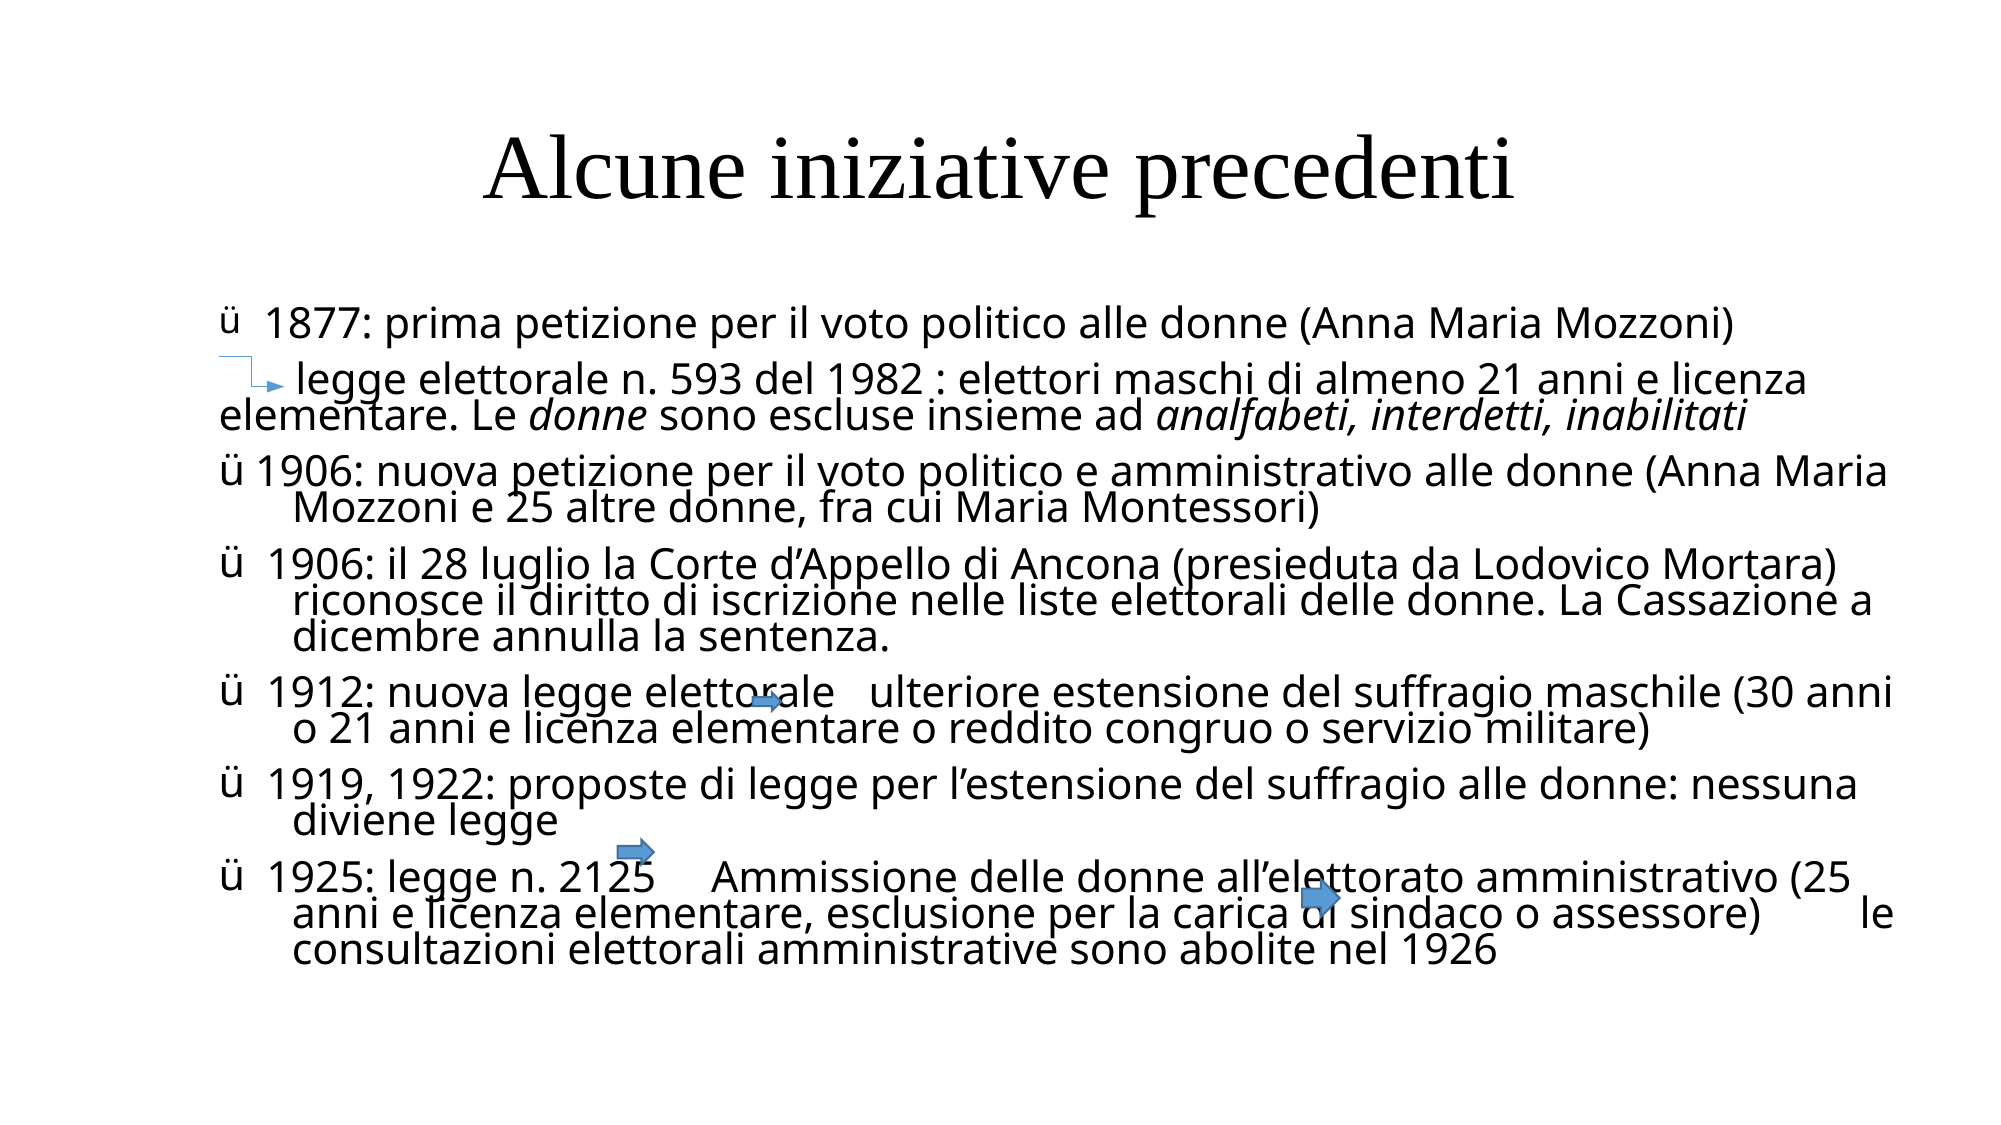

# Alcune iniziative precedenti
 1877: prima petizione per il voto politico alle donne (Anna Maria Mozzoni)
 legge elettorale n. 593 del 1982 : elettori maschi di almeno 21 anni e licenza elementare. Le donne sono escluse insieme ad analfabeti, interdetti, inabilitati
1906: nuova petizione per il voto politico e amministrativo alle donne (Anna Maria Mozzoni e 25 altre donne, fra cui Maria Montessori)
 1906: il 28 luglio la Corte d’Appello di Ancona (presieduta da Lodovico Mortara) riconosce il diritto di iscrizione nelle liste elettorali delle donne. La Cassazione a dicembre annulla la sentenza.
 1912: nuova legge elettorale ulteriore estensione del suffragio maschile (30 anni o 21 anni e licenza elementare o reddito congruo o servizio militare)
 1919, 1922: proposte di legge per l’estensione del suffragio alle donne: nessuna diviene legge
 1925: legge n. 2125 Ammissione delle donne all’elettorato amministrativo (25 anni e licenza elementare, esclusione per la carica di sindaco o assessore) le consultazioni elettorali amministrative sono abolite nel 1926